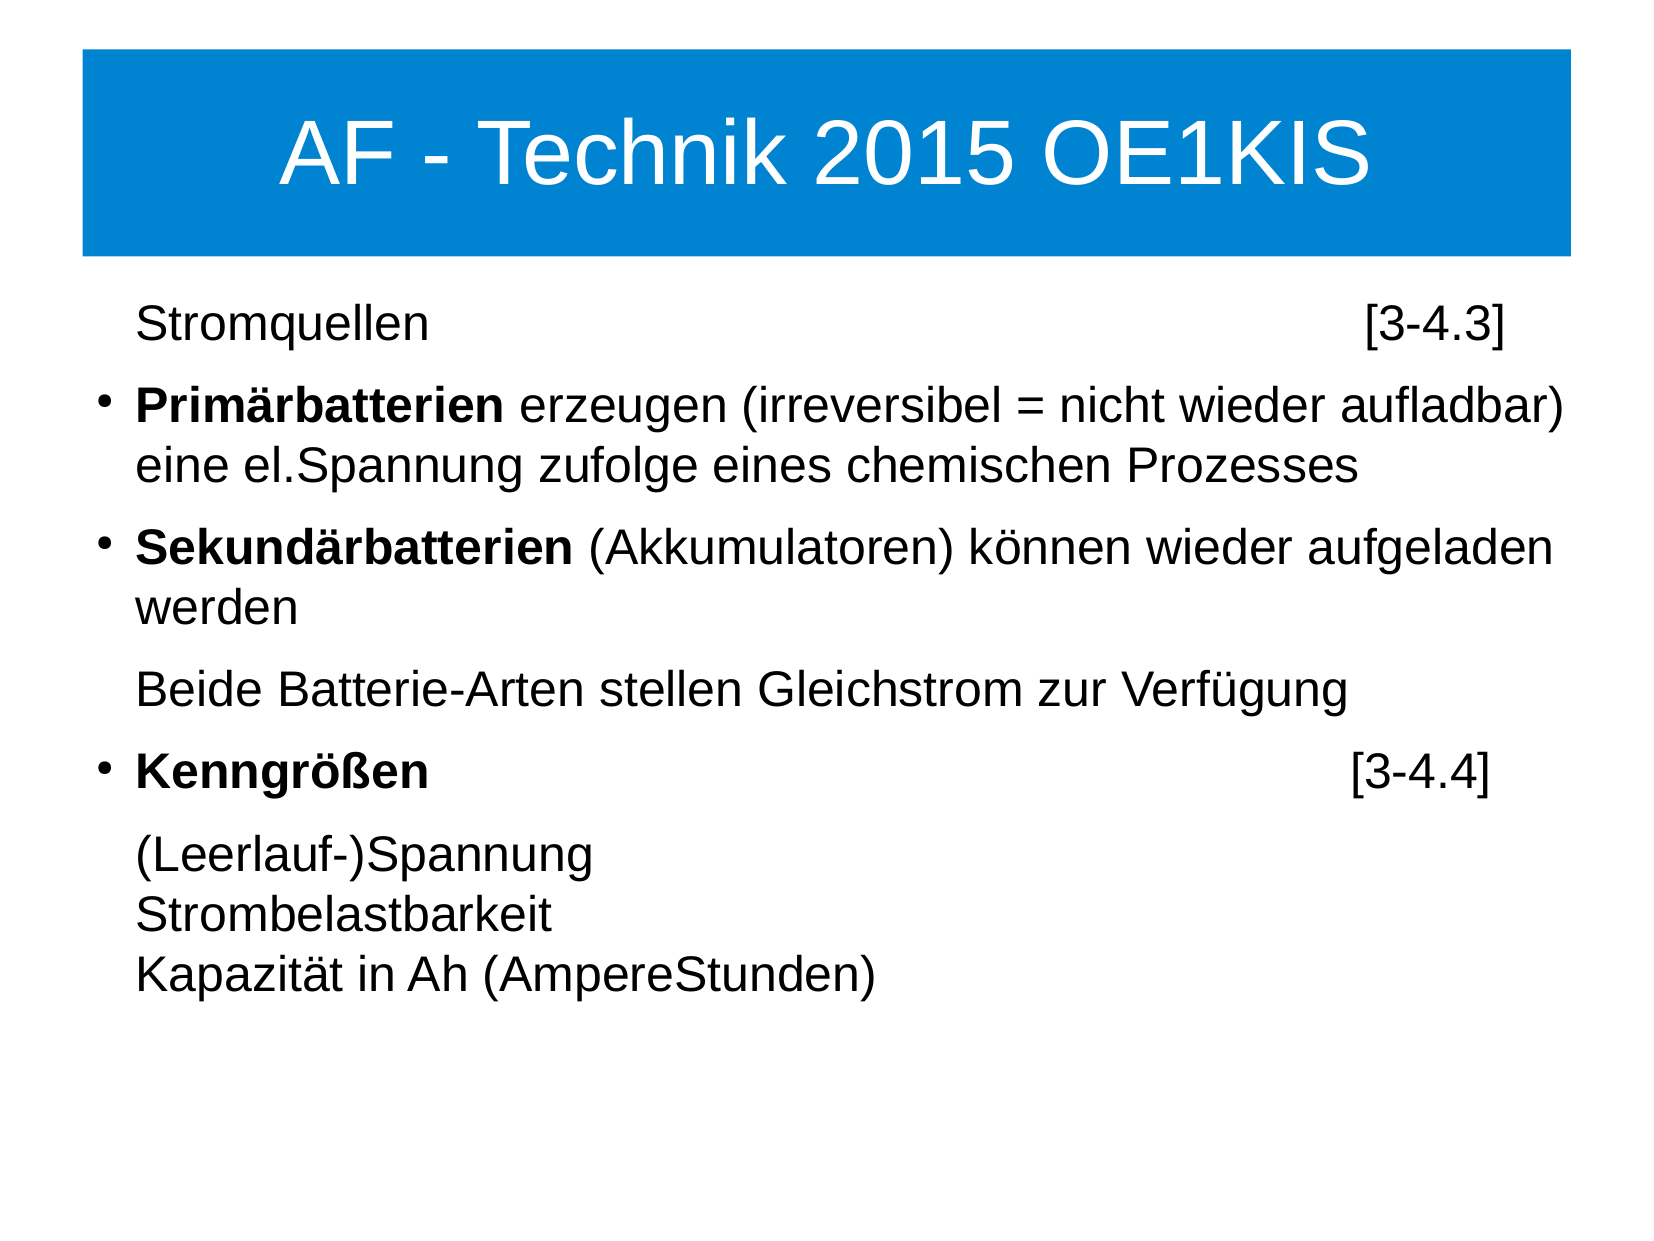

# AF - Technik 2015 OE1KIS
Stromquellen [3-4.3]
Primärbatterien erzeugen (irreversibel = nicht wieder aufladbar) eine el.Spannung zufolge eines chemischen Prozesses
Sekundärbatterien (Akkumulatoren) können wieder aufgeladen werden
Beide Batterie-Arten stellen Gleichstrom zur Verfügung
Kenngrößen [3-4.4]
(Leerlauf-)Spannung
Strombelastbarkeit
Kapazität in Ah (AmpereStunden)